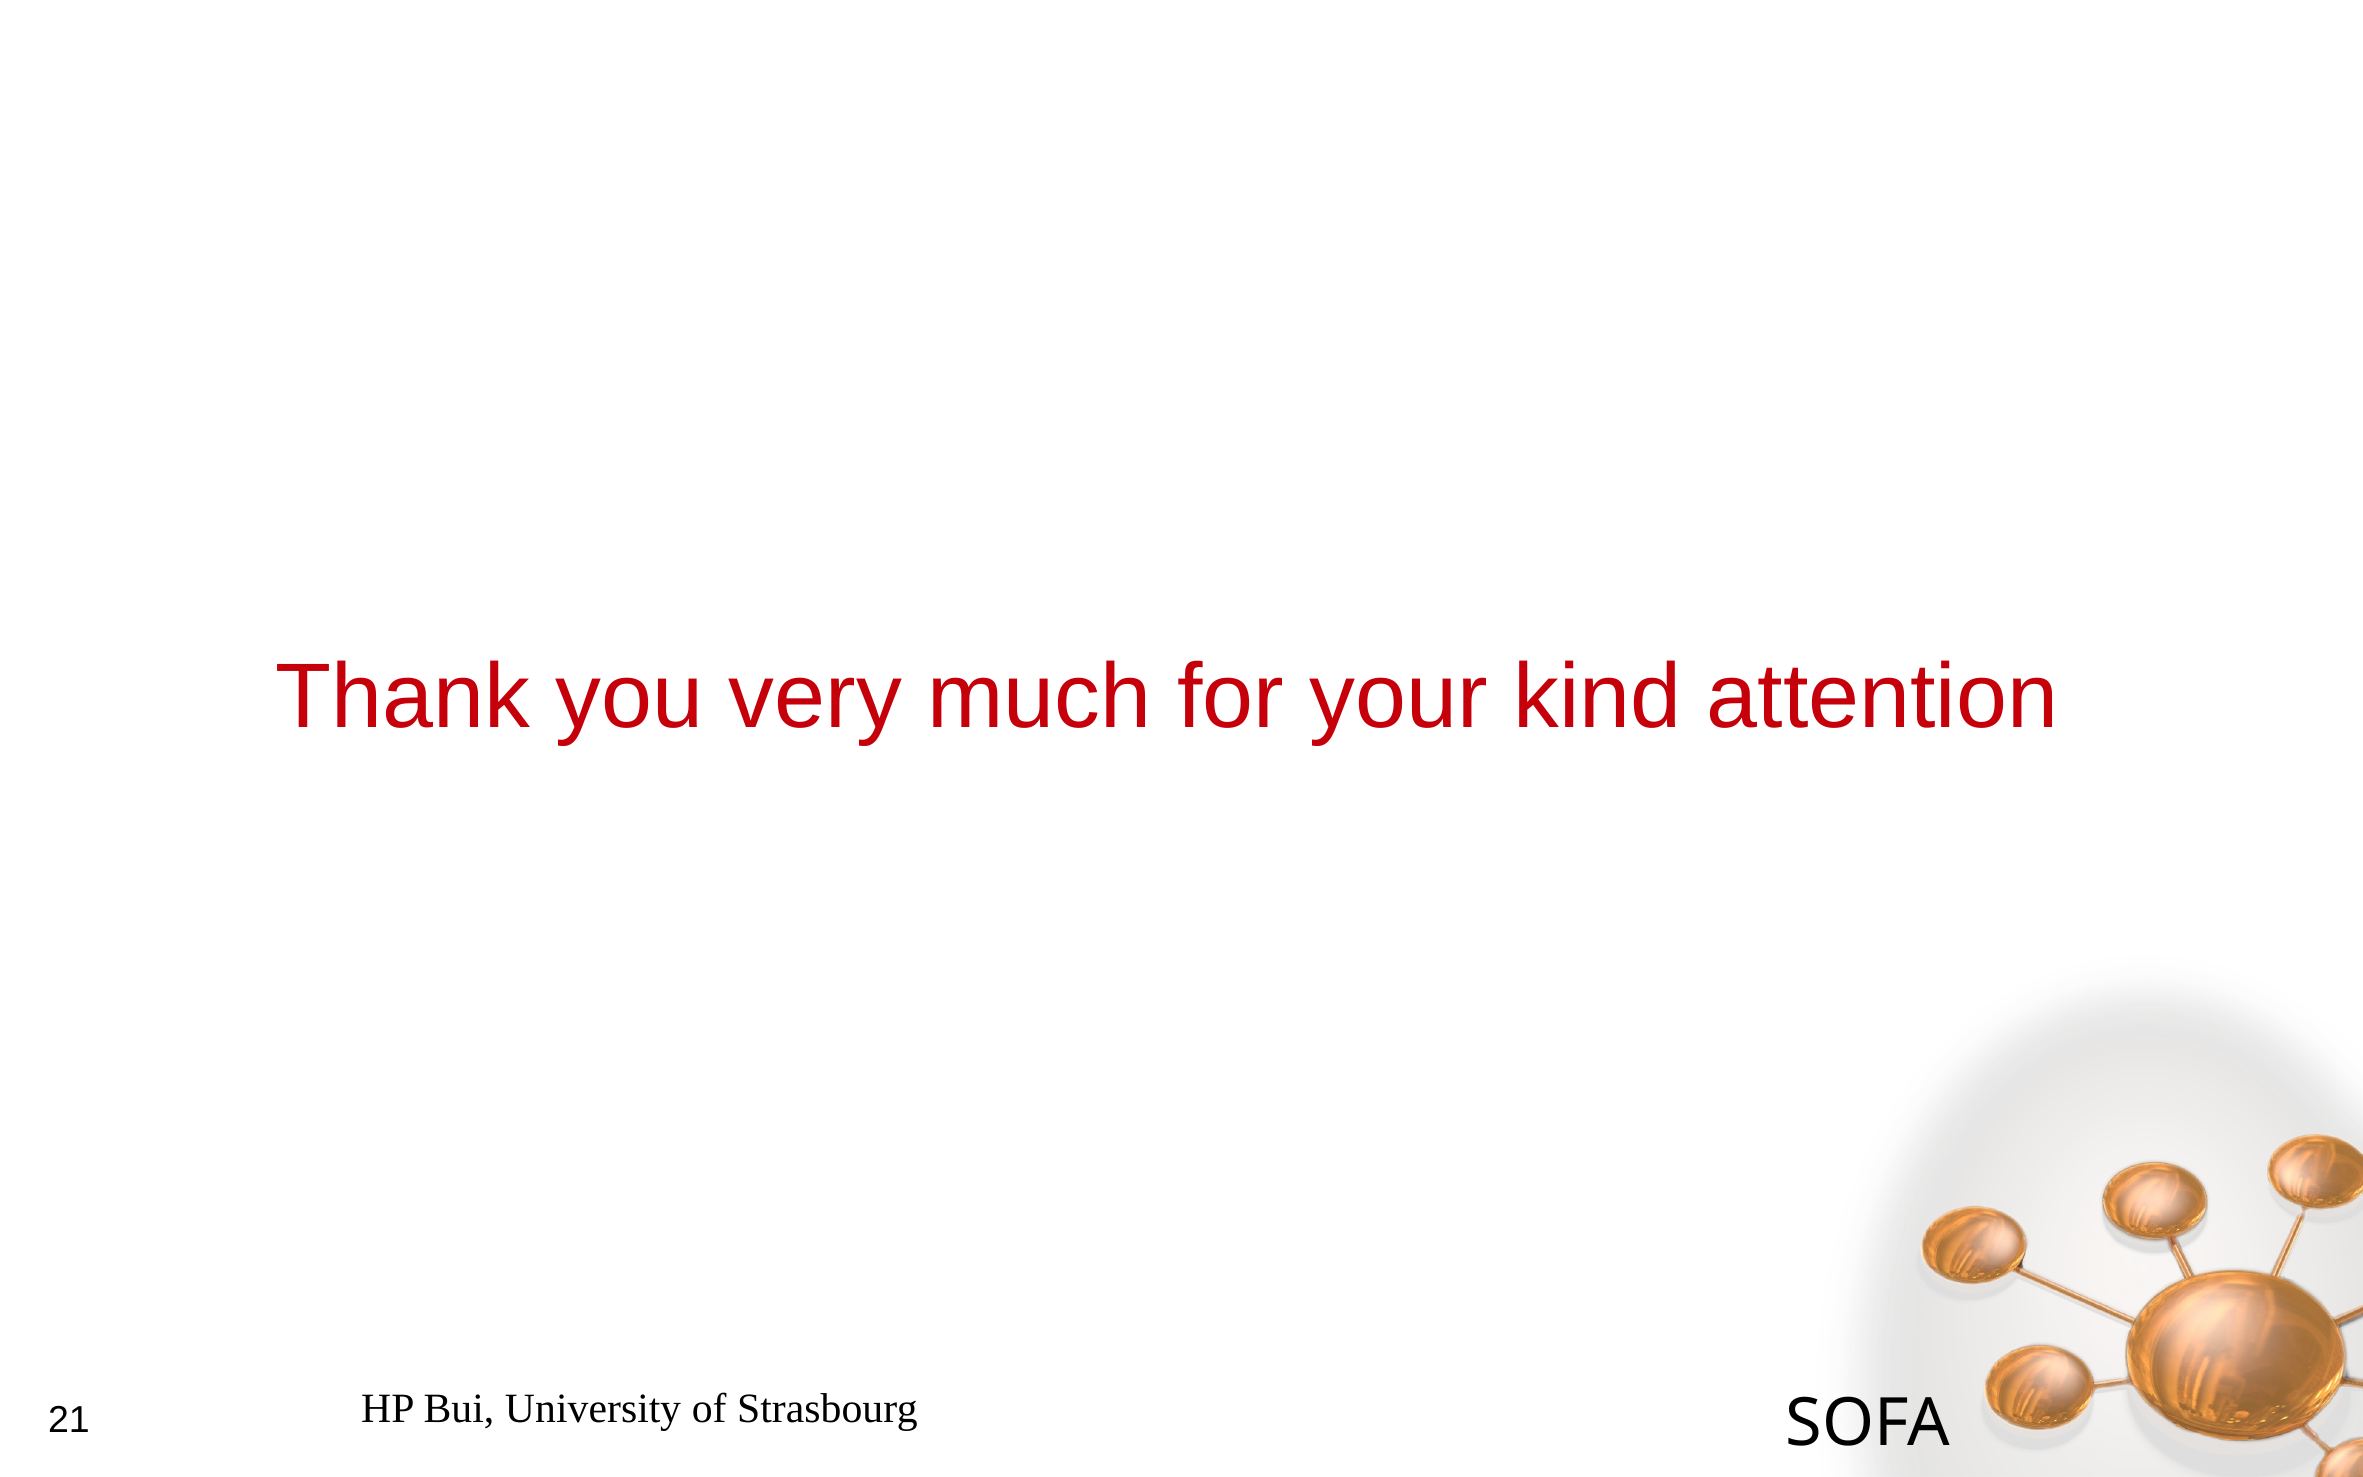

# Thank you very much for your kind attention
HP Bui, University of Strasbourg